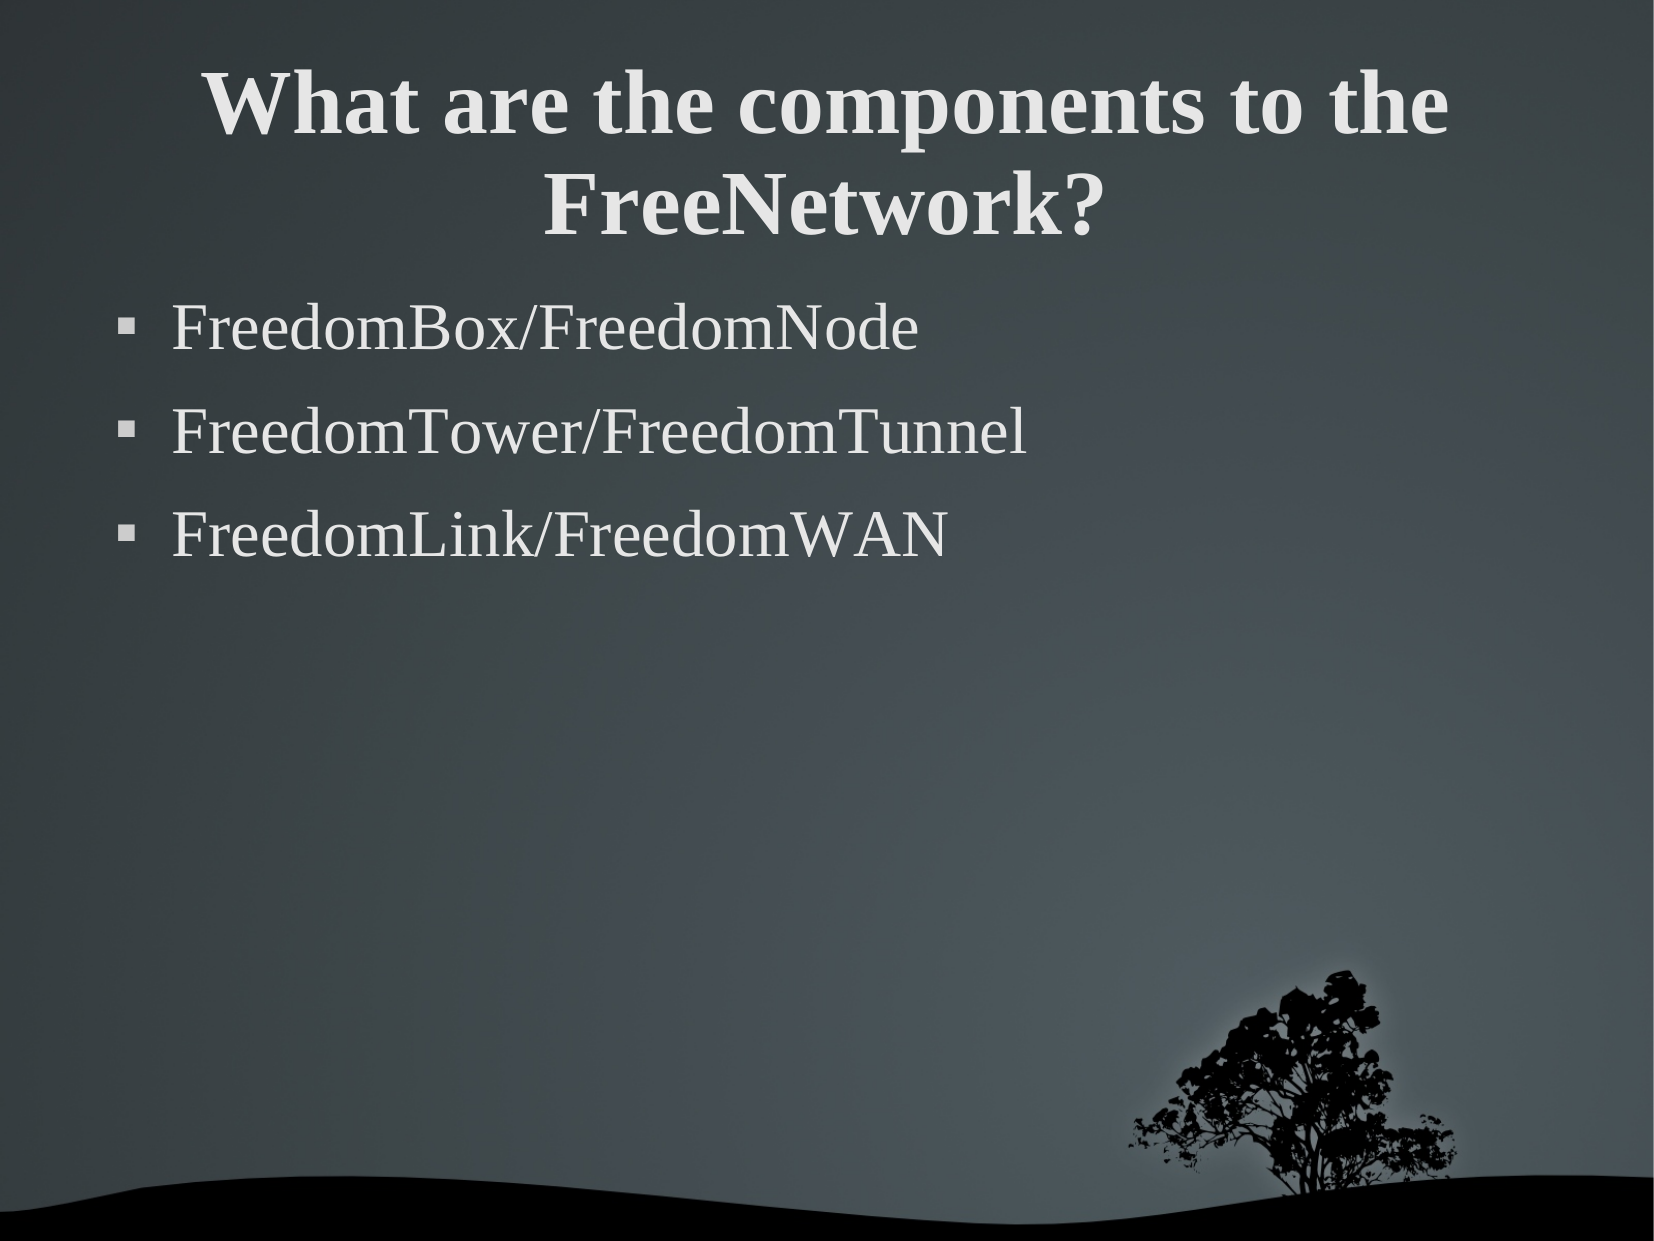

# What are the components to the FreeNetwork?
FreedomBox/FreedomNode
FreedomTower/FreedomTunnel
FreedomLink/FreedomWAN